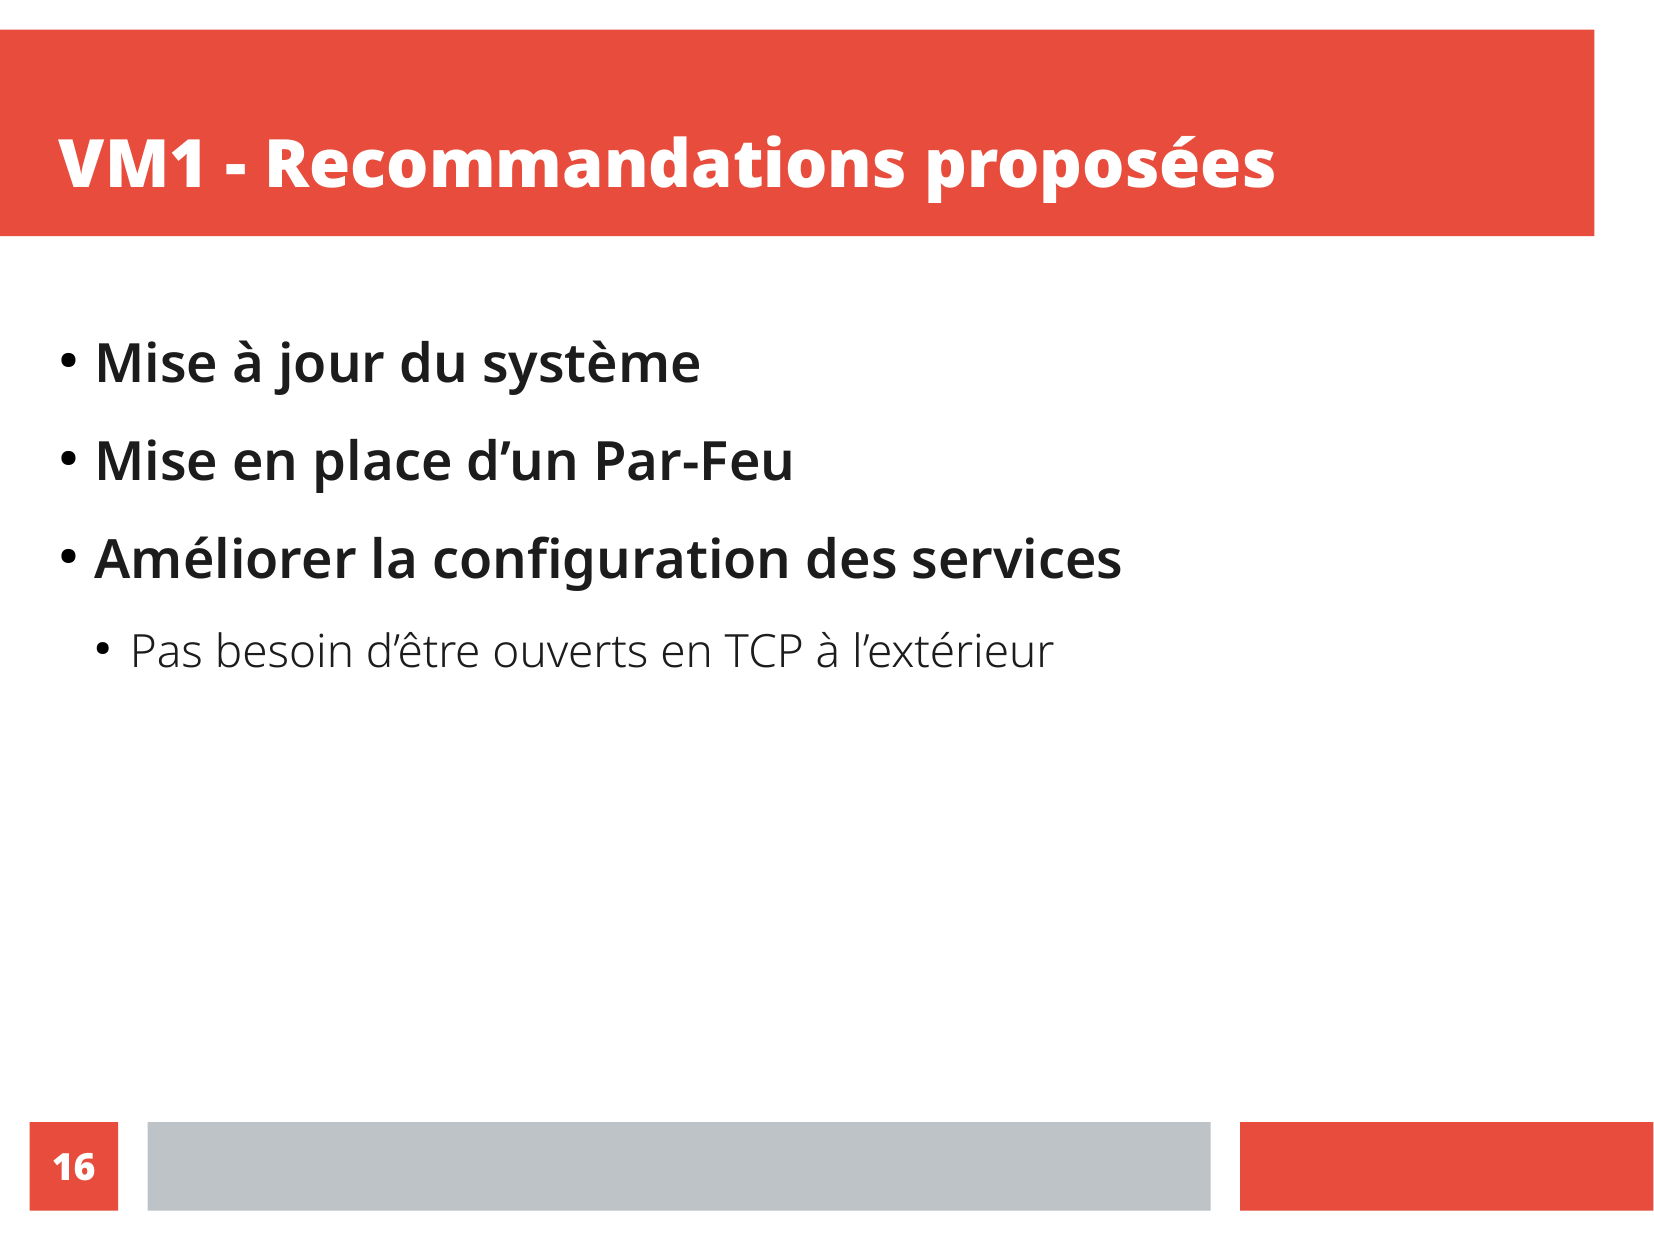

# VM1 - Recommandations proposées
Mise à jour du système
Mise en place d’un Par-Feu
Améliorer la configuration des services
Pas besoin d’être ouverts en TCP à l’extérieur
16